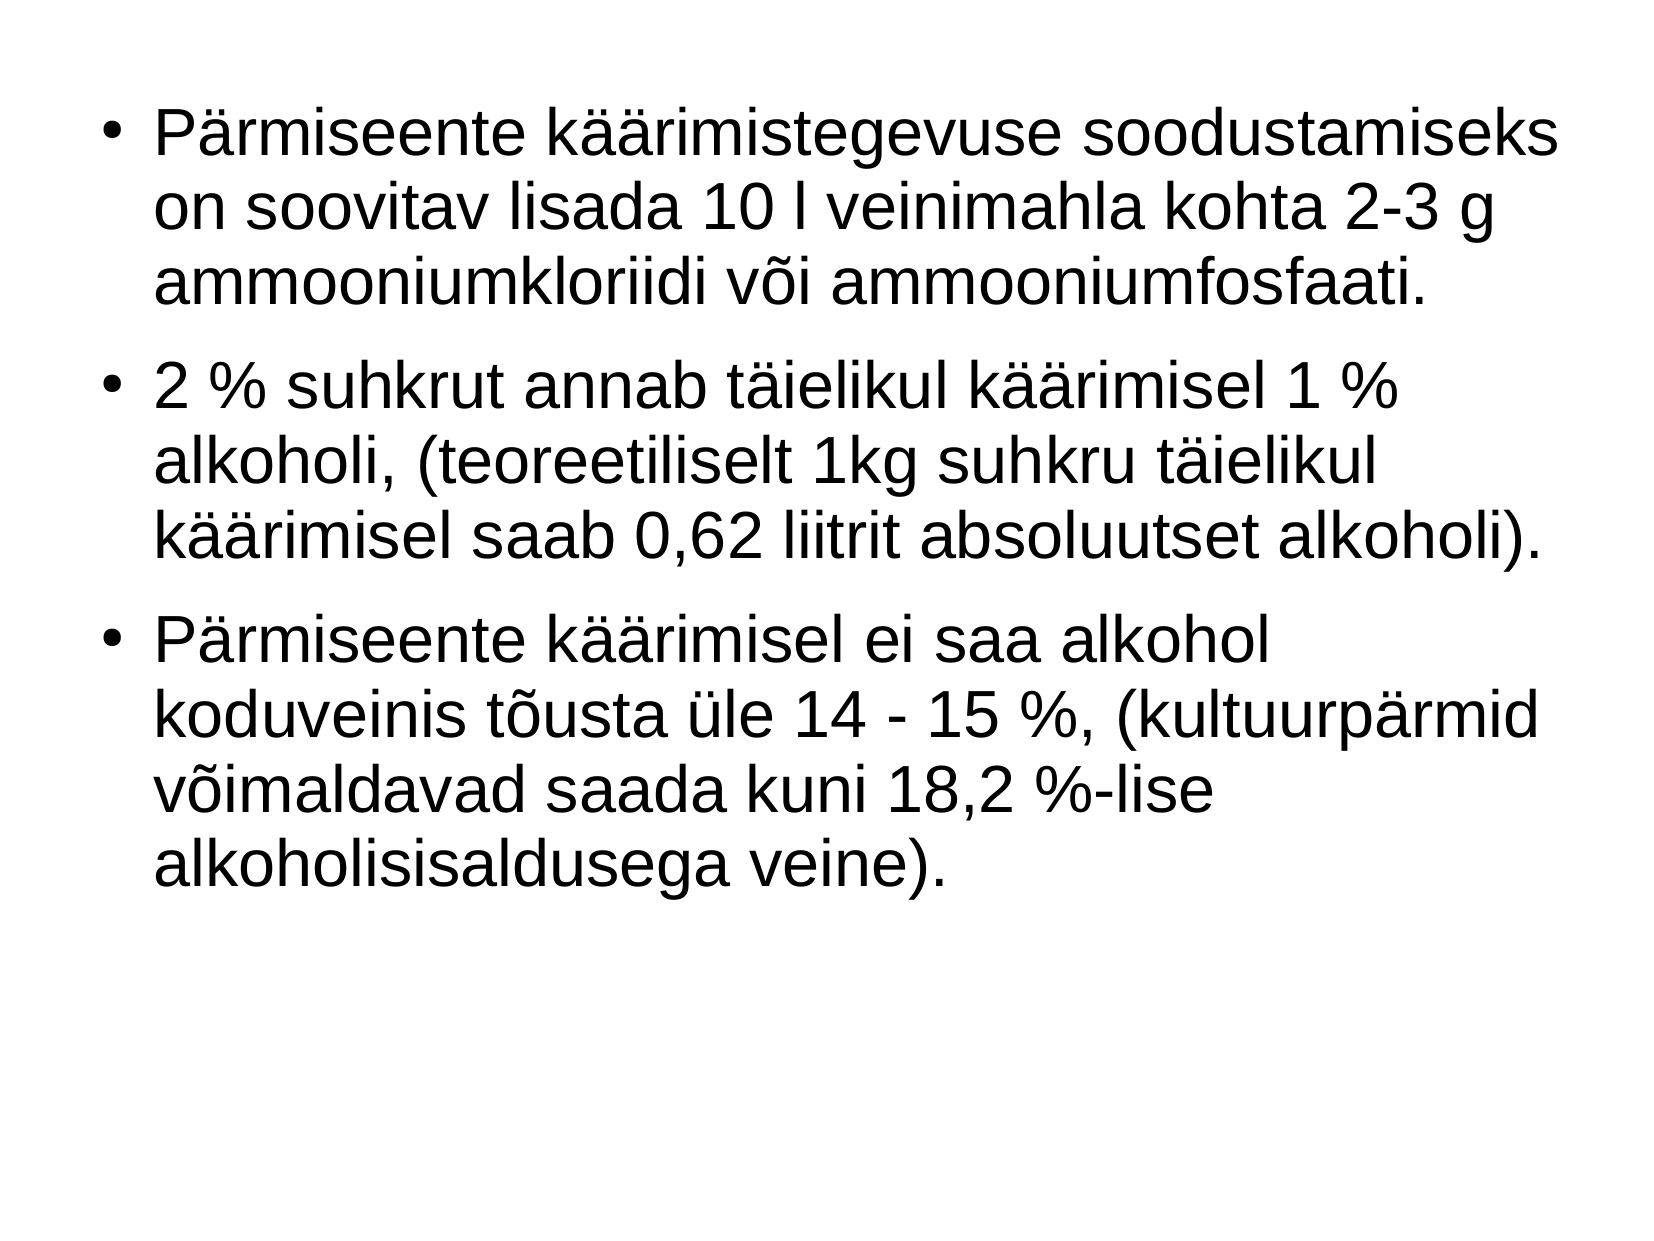

# Pärmiseente käärimistegevuse soodustamiseks on soovitav lisada 10 l veinimahla kohta 2-3 g ammooniumkloriidi või ammooniumfosfaati.
2 % suhkrut annab täielikul käärimisel 1 % alkoholi, (teoreetiliselt 1kg suhkru täielikul käärimisel saab 0,62 liitrit absoluutset alkoholi).
Pärmiseente käärimisel ei saa alkohol koduveinis tõusta üle 14 - 15 %, (kultuurpärmid võimaldavad saada kuni 18,2 %-lise alkoholisisaldusega veine).